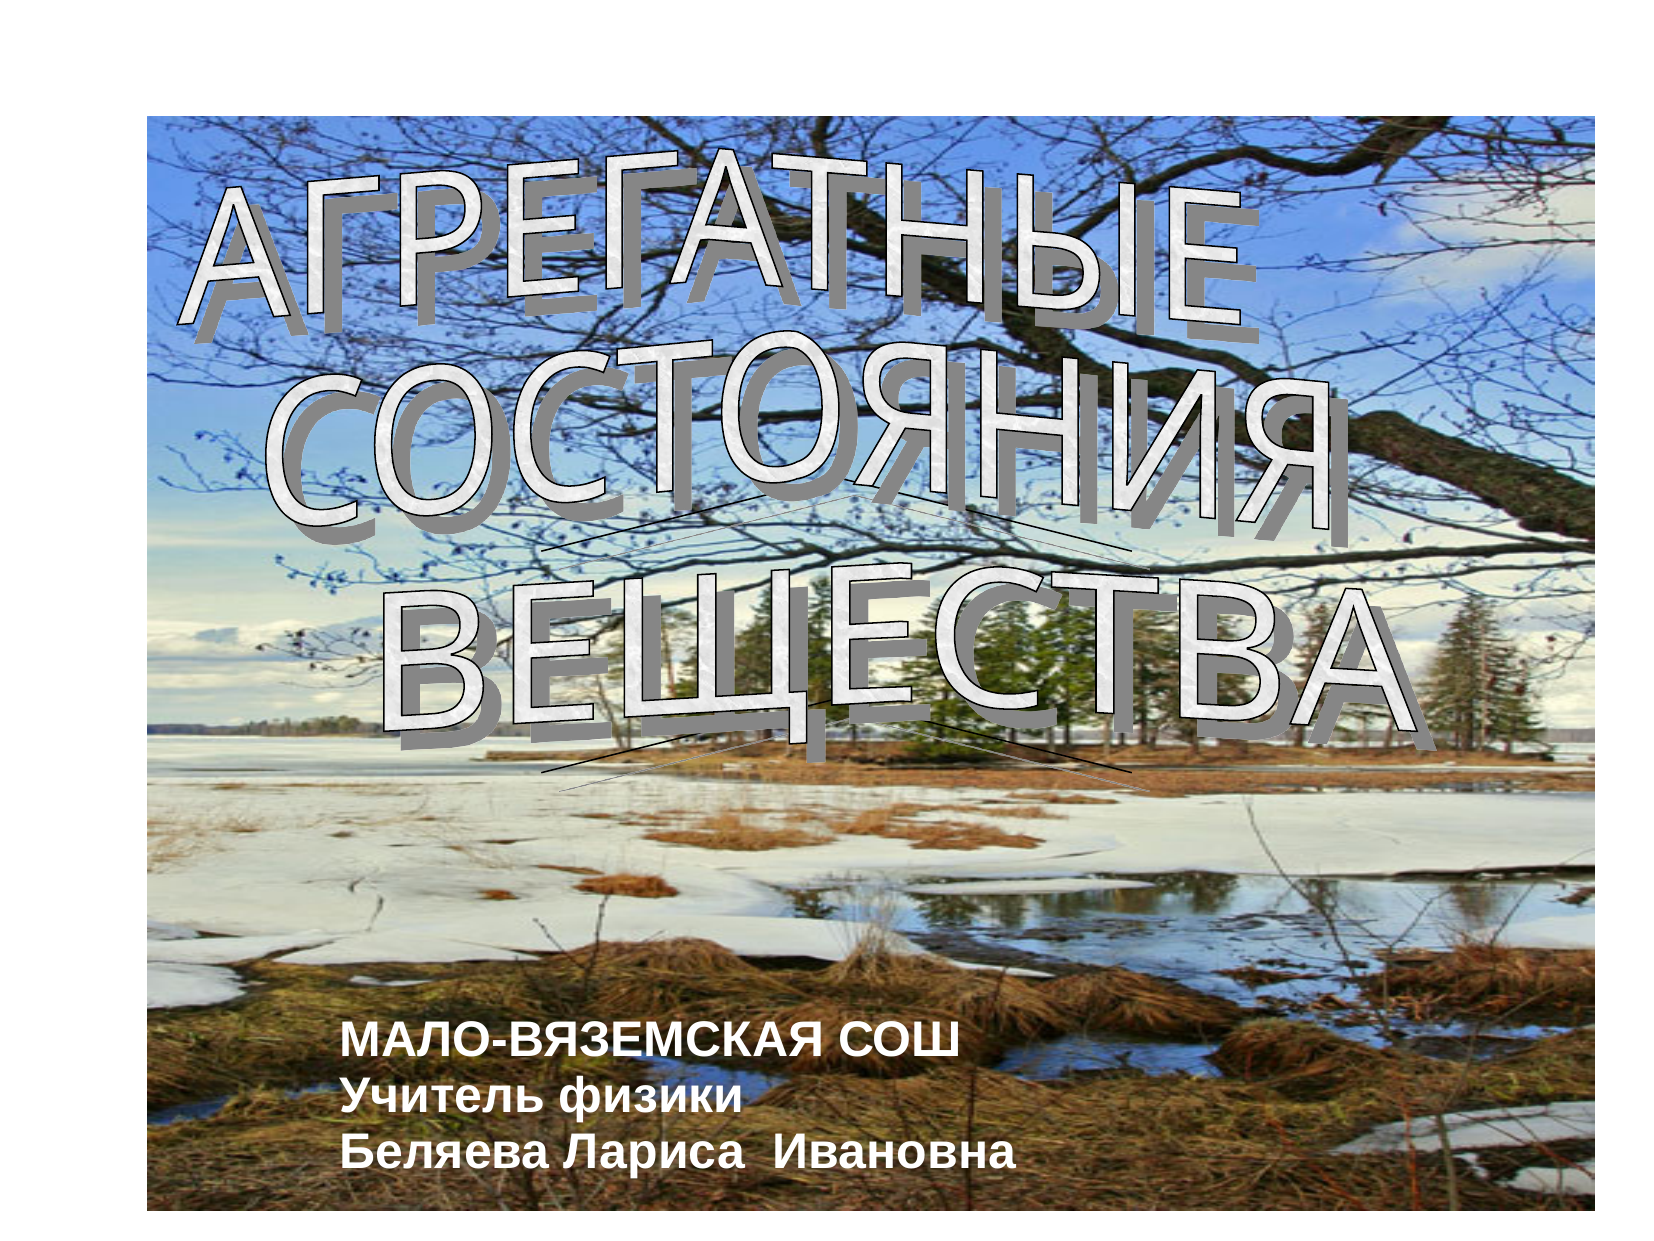

АГРЕГАТНЫЕ
СОСТОЯНИЯ
ВЕЩЕСТВА
МАЛО-ВЯЗЕМСКАЯ СОШ
Учитель физики
Беляева Лариса Ивановна